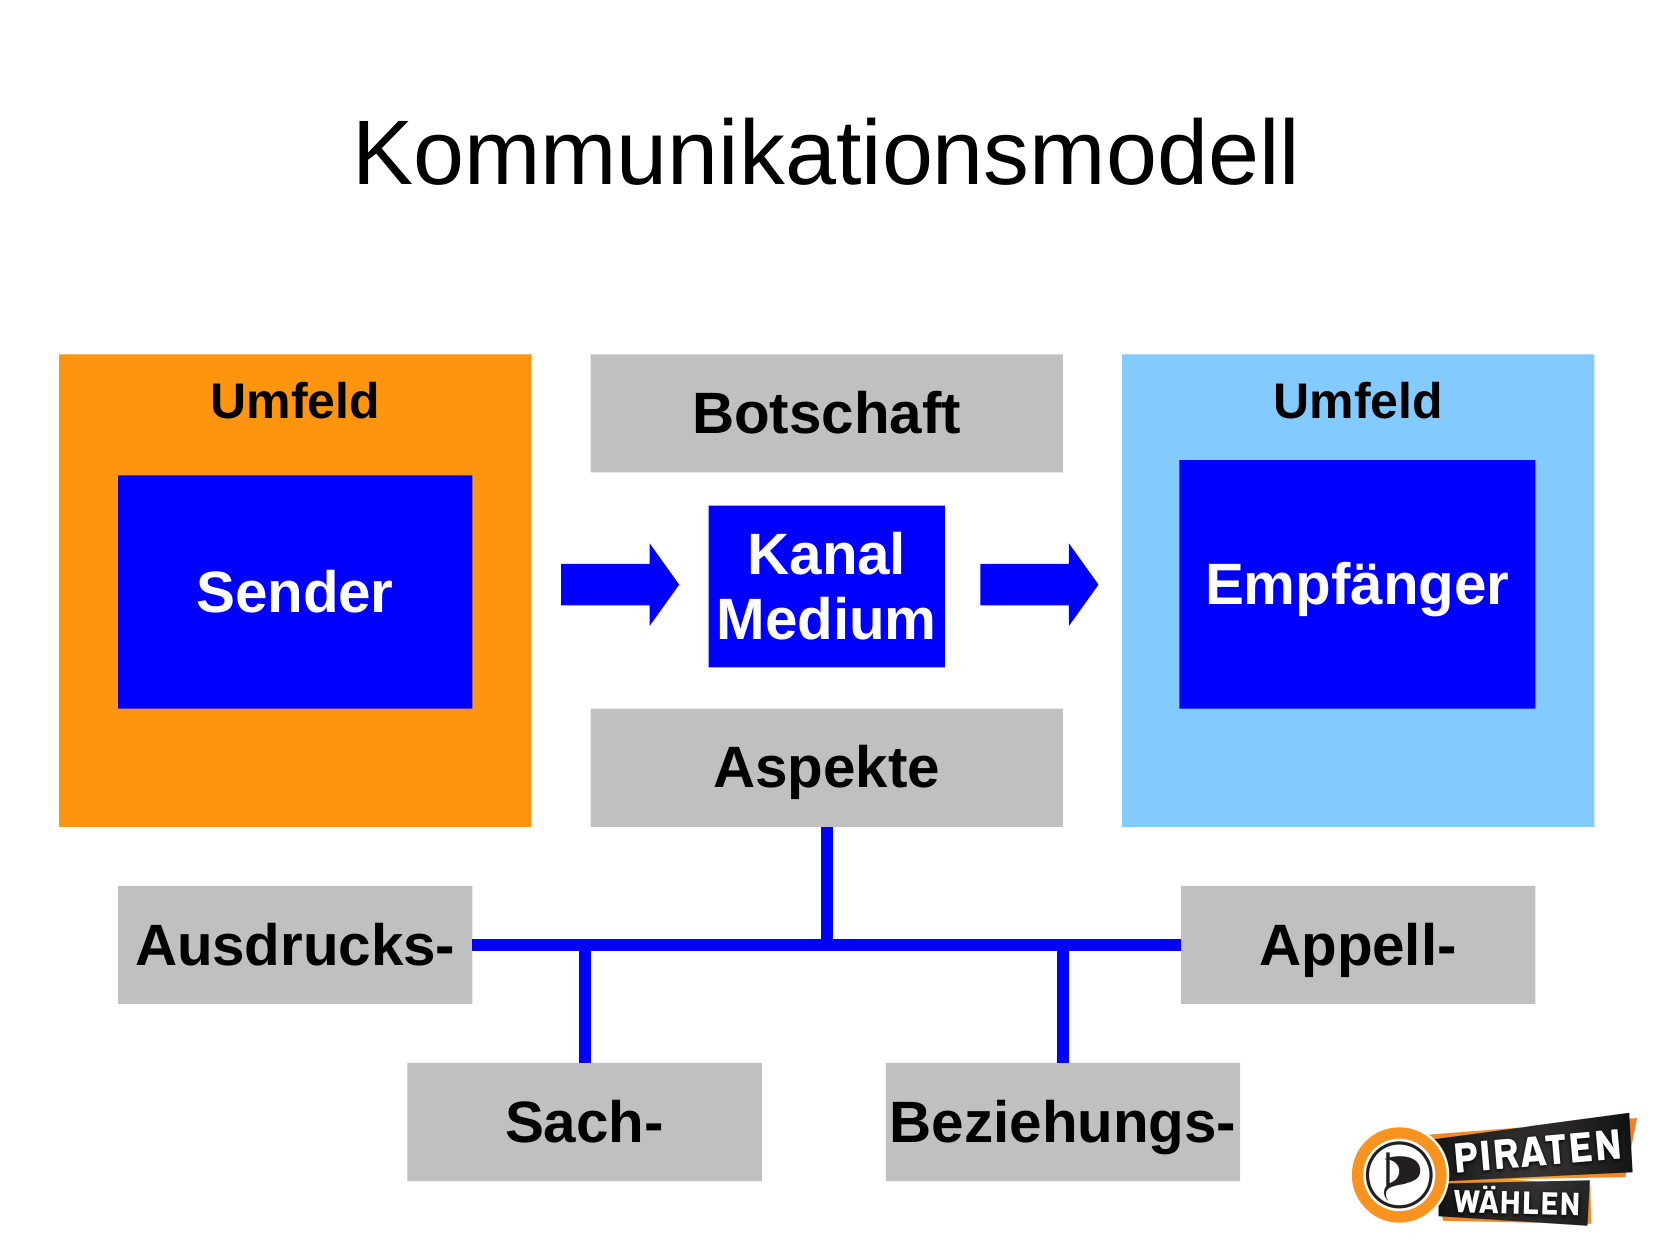

# Kommunikationsmodell
Umfeld
Botschaft
Umfeld
Empfänger
Sender
Kanal
Medium
Aspekte
Ausdrucks-
Appell-
Sach-
Beziehungs-